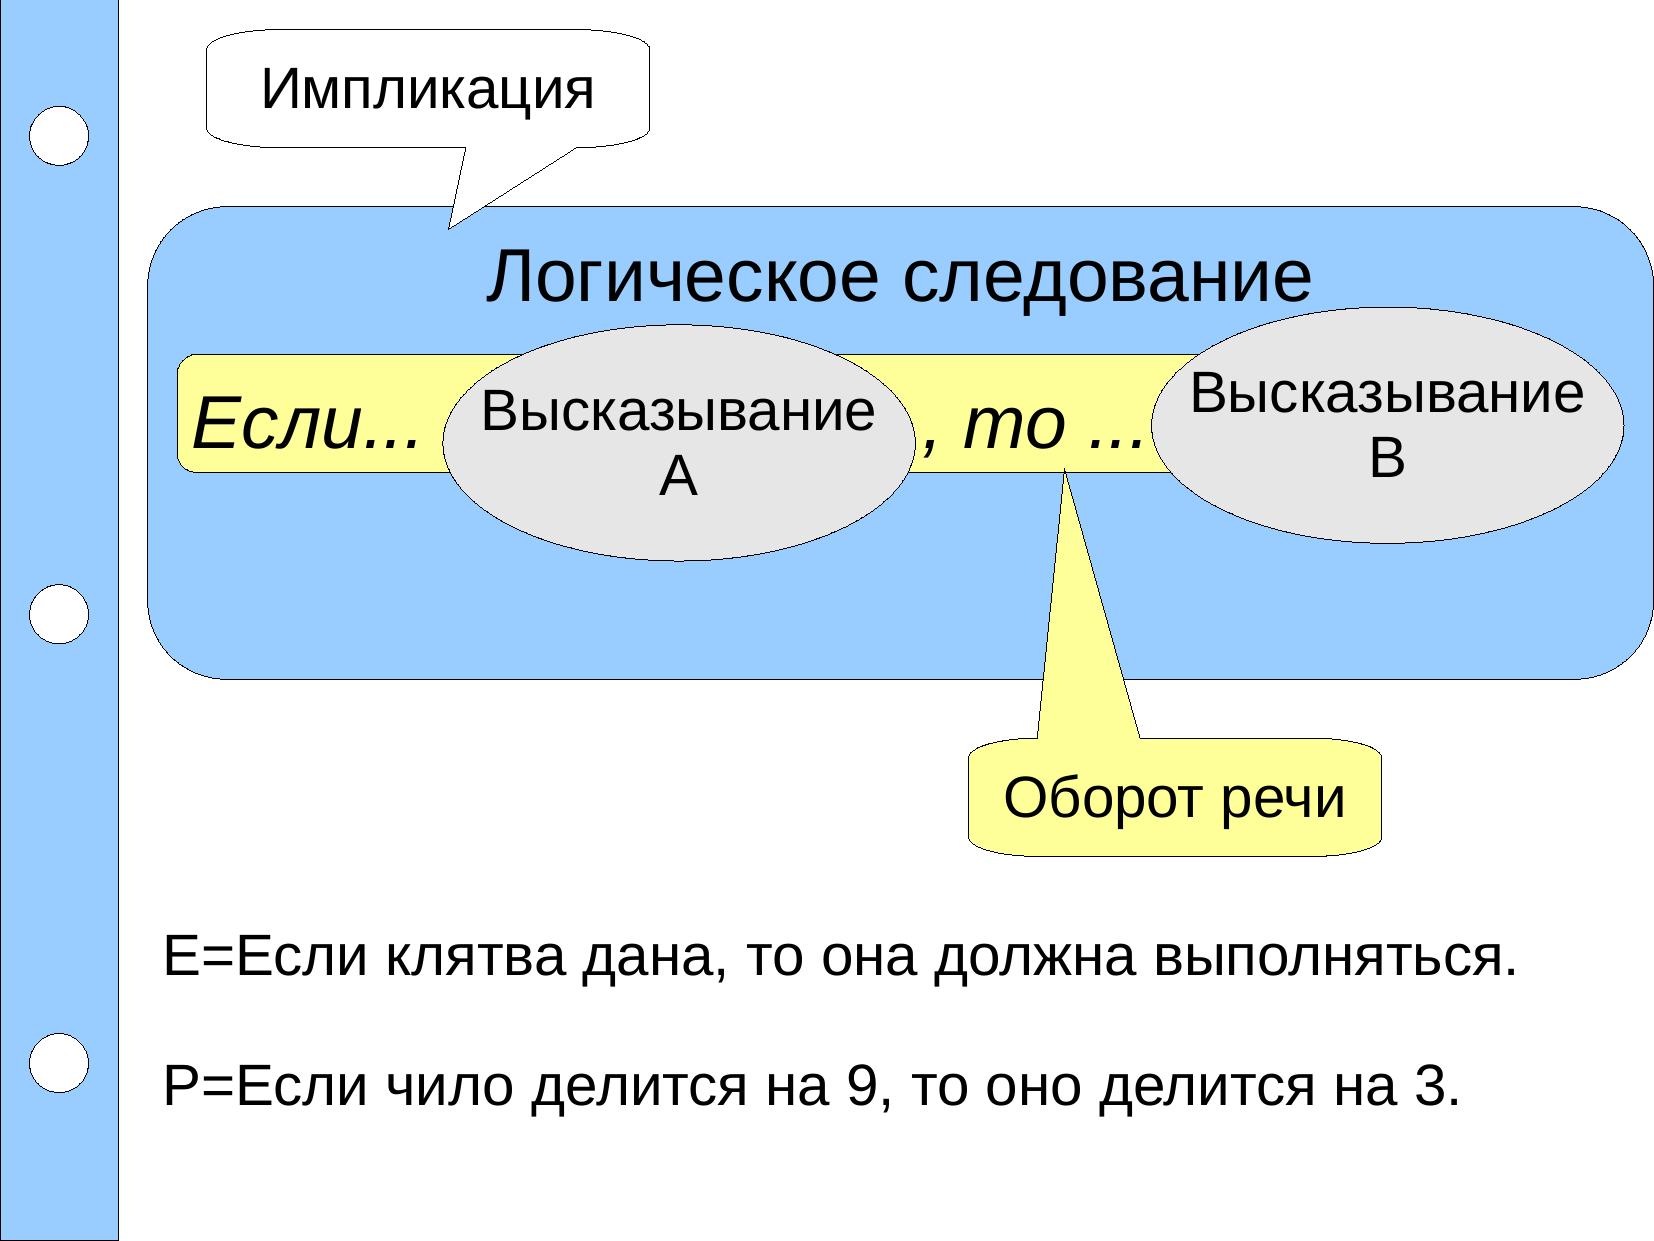

Импликация
Логическое следование
Высказывание
В
Высказывание
А
Если... , то ...
Оборот речи
Е=Если клятва дана, то она должна выполняться.
P=Если чило делится на 9, то оно делится на 3.